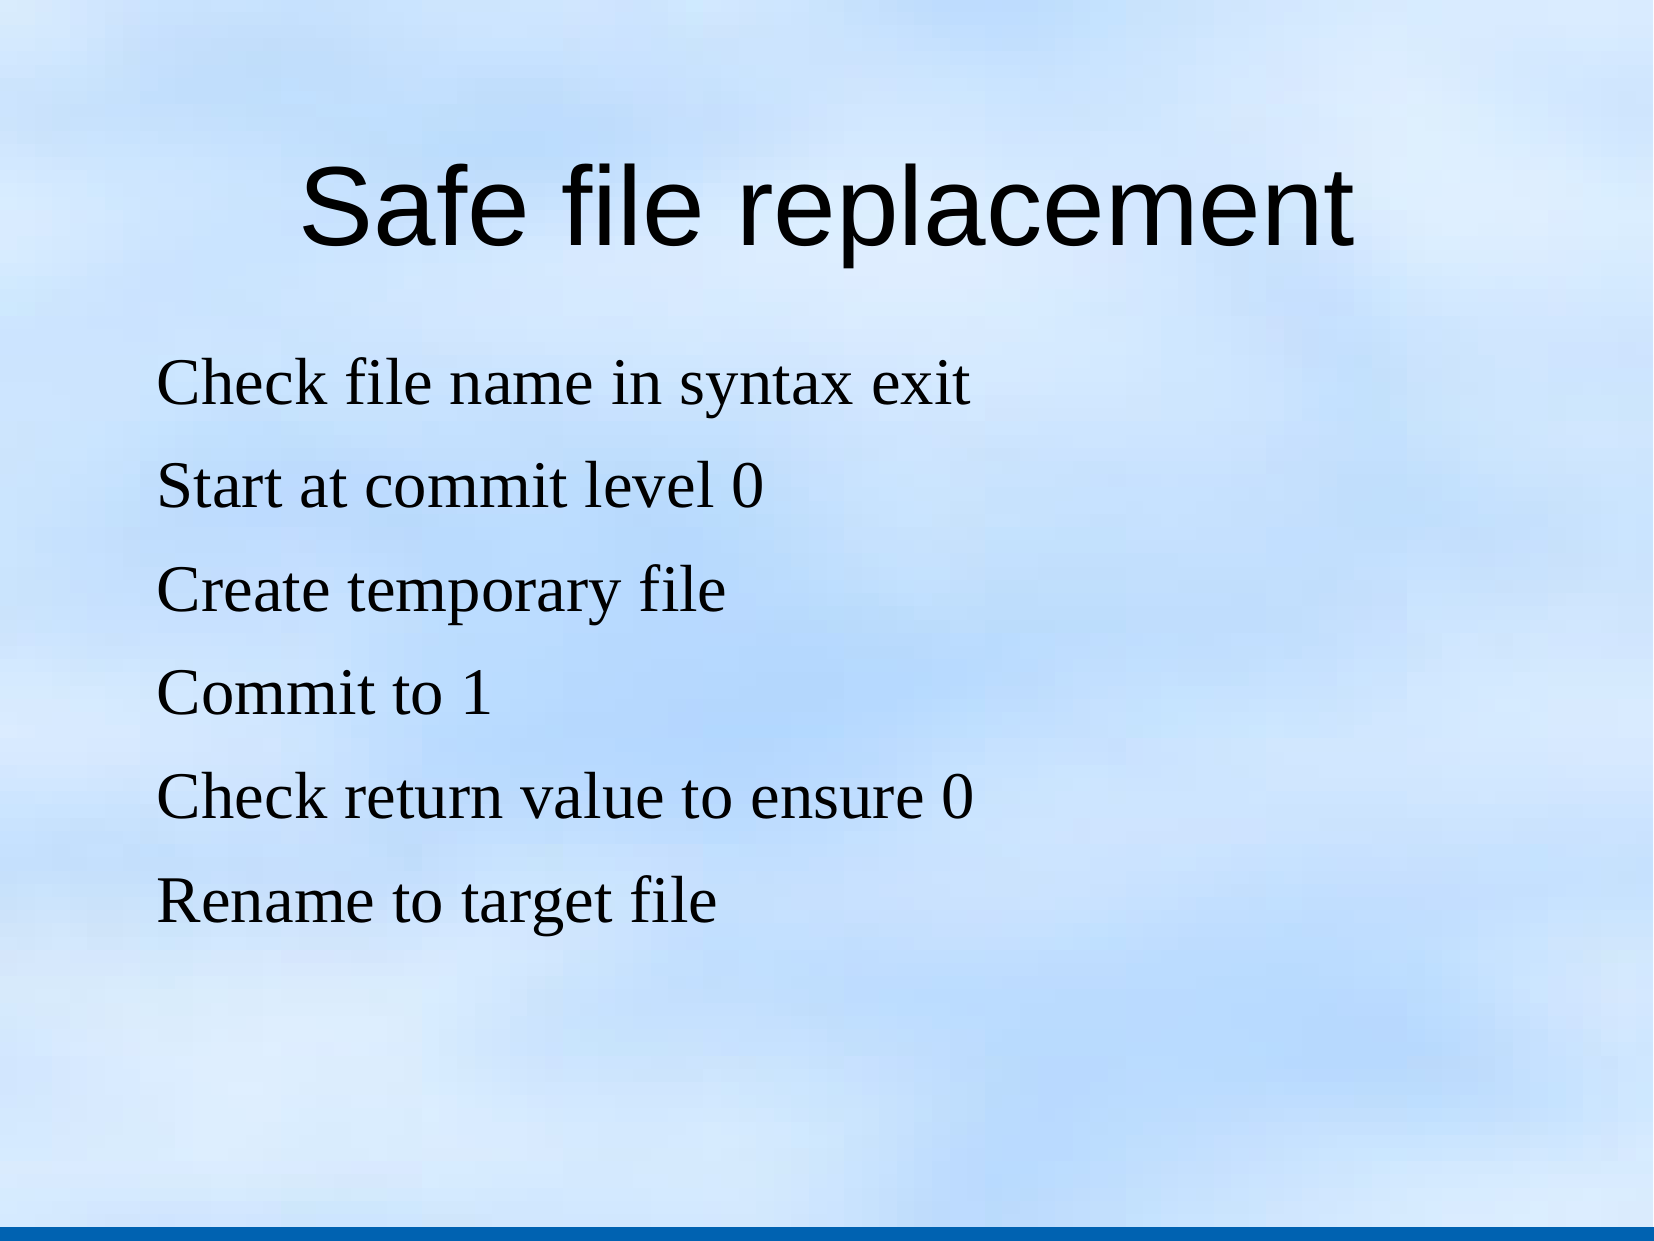

# Safe file replacement
Check file name in syntax exit
Start at commit level 0
Create temporary file
Commit to 1
Check return value to ensure 0
Rename to target file